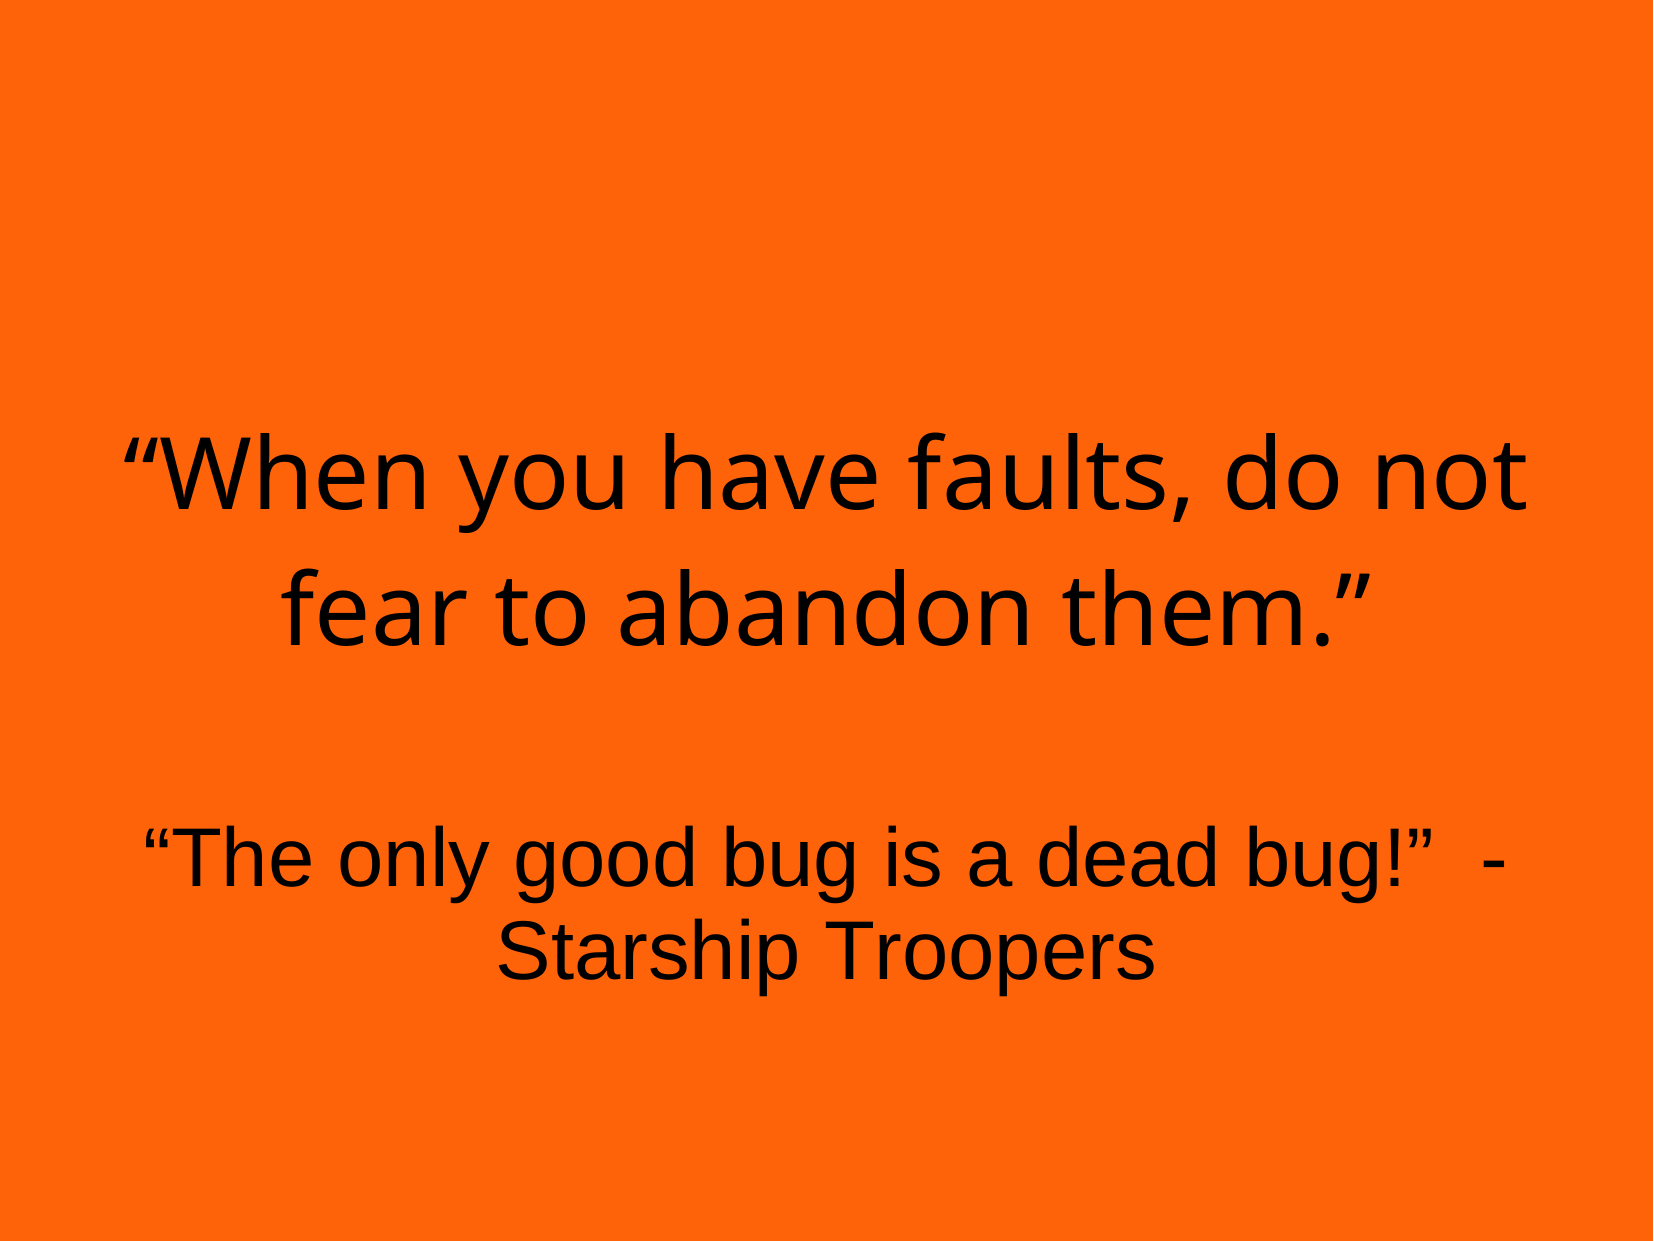

#
“When you have faults, do not fear to abandon them.”
“The only good bug is a dead bug!” - Starship Troopers